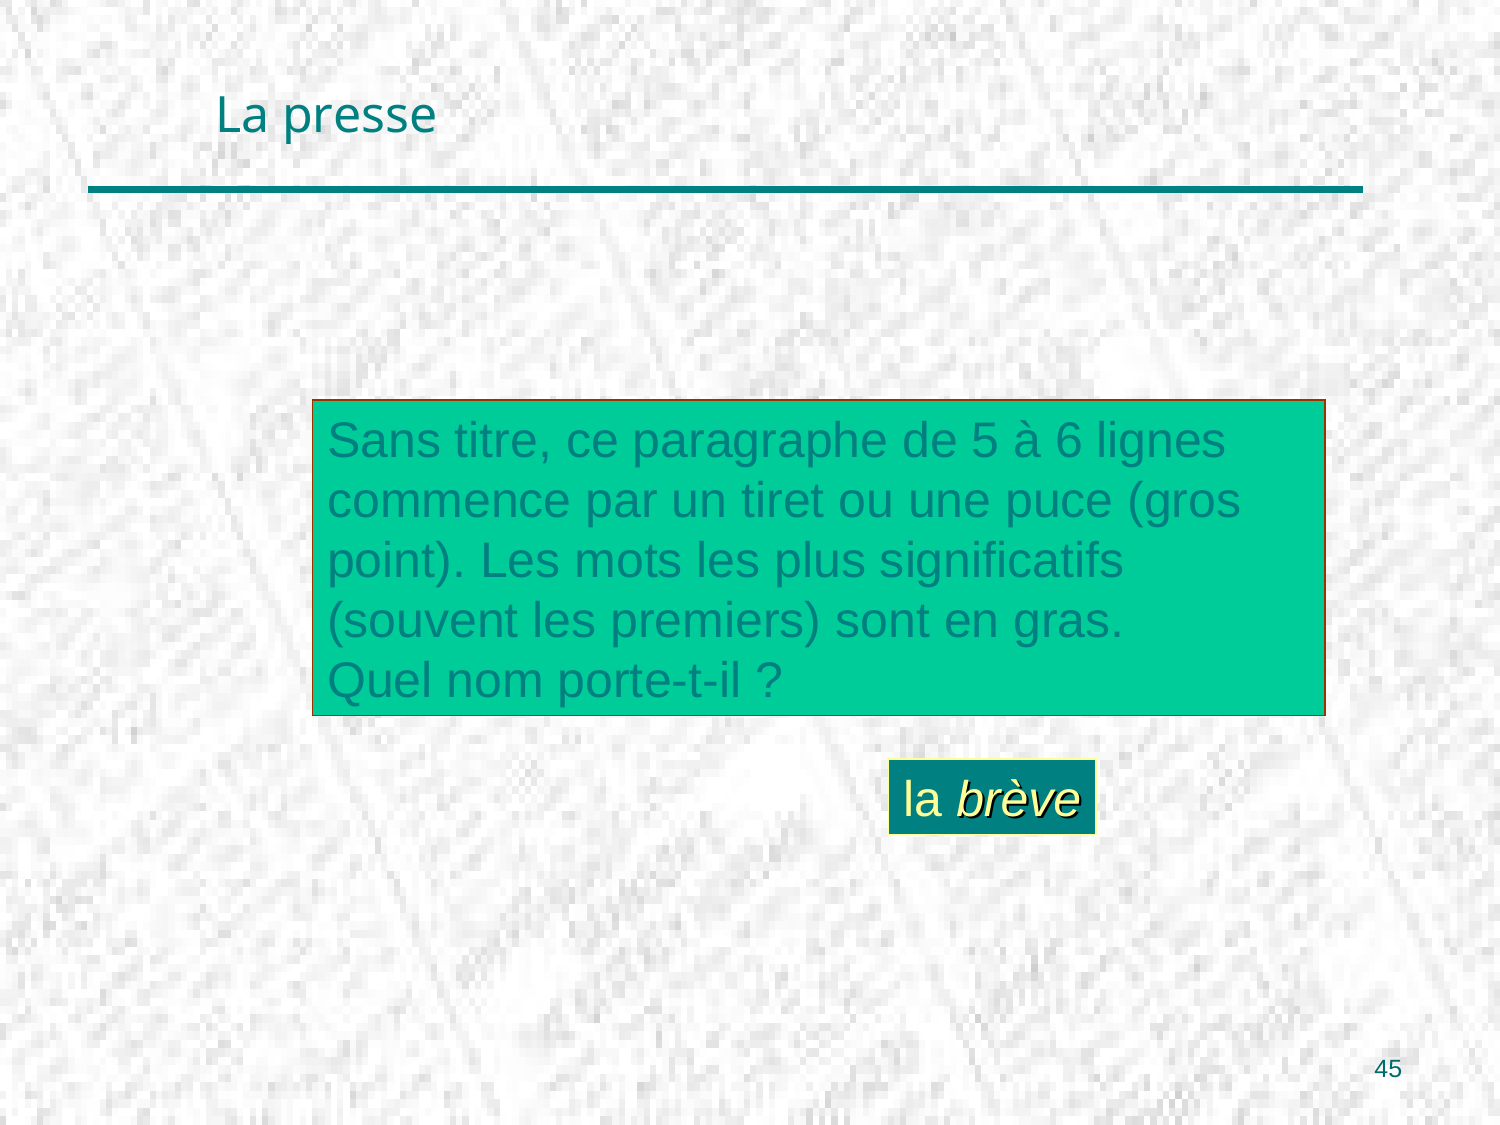

La presse
Sans titre, ce paragraphe de 5 à 6 lignes commence par un tiret ou une puce (gros point). Les mots les plus significatifs (souvent les premiers) sont en gras.
Quel nom porte-t-il ?
la brève
45